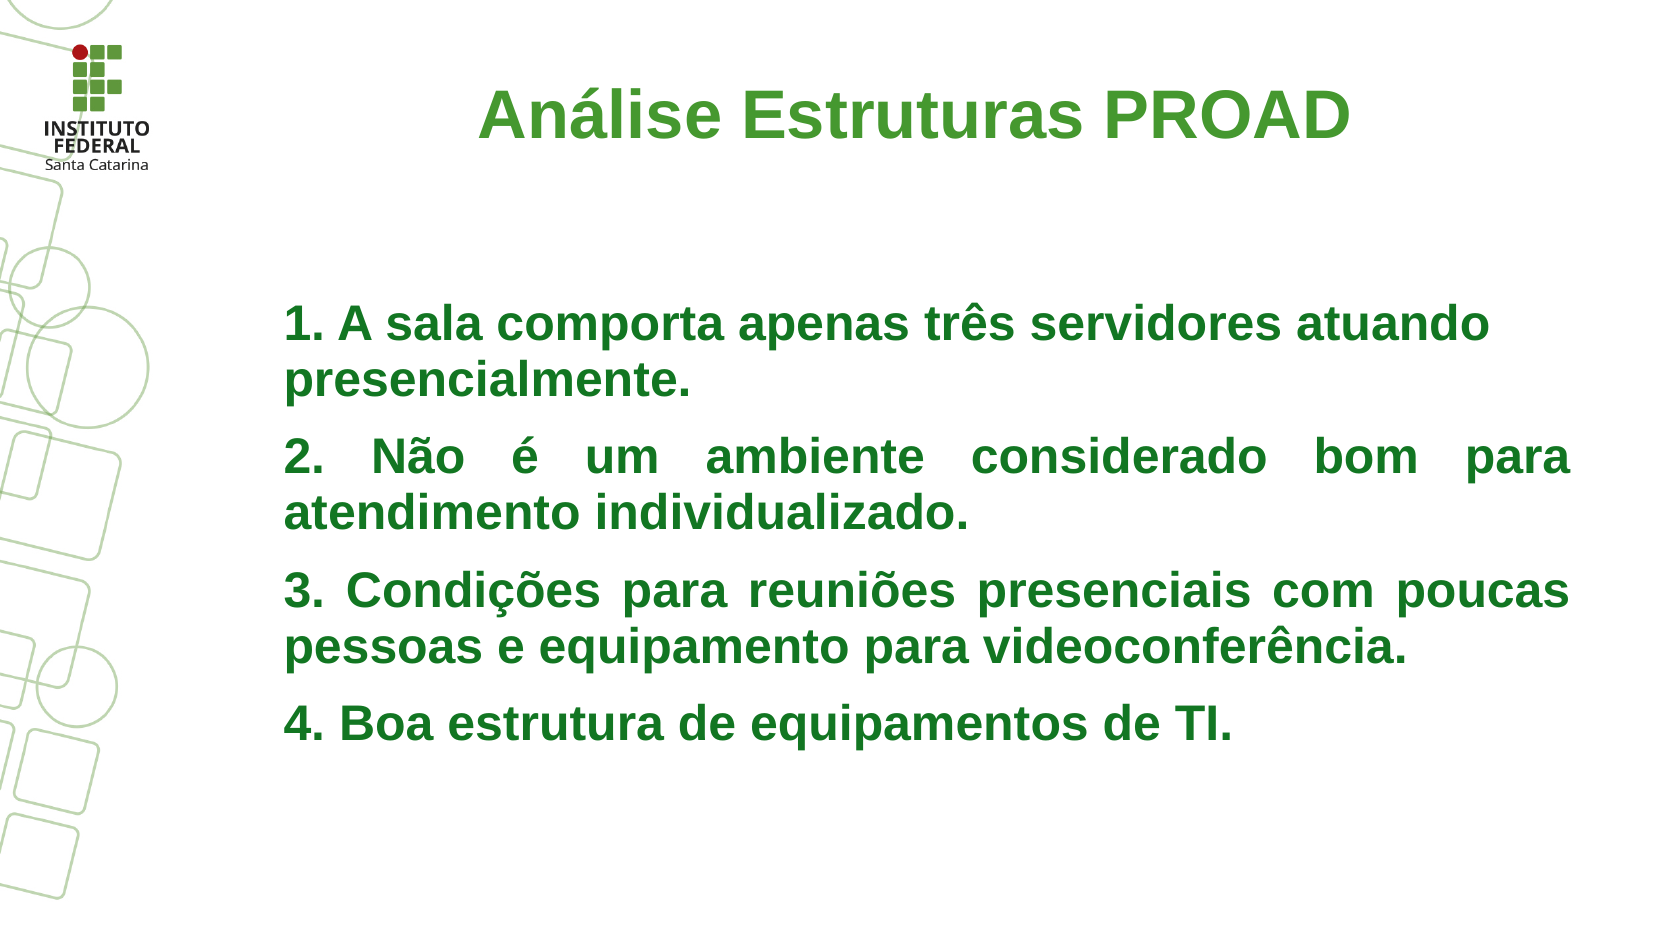

# Análise Estruturas PROAD
1. A sala comporta apenas três servidores atuando presencialmente.
2. Não é um ambiente considerado bom para atendimento individualizado.
3. Condições para reuniões presenciais com poucas pessoas e equipamento para videoconferência.
4. Boa estrutura de equipamentos de TI.